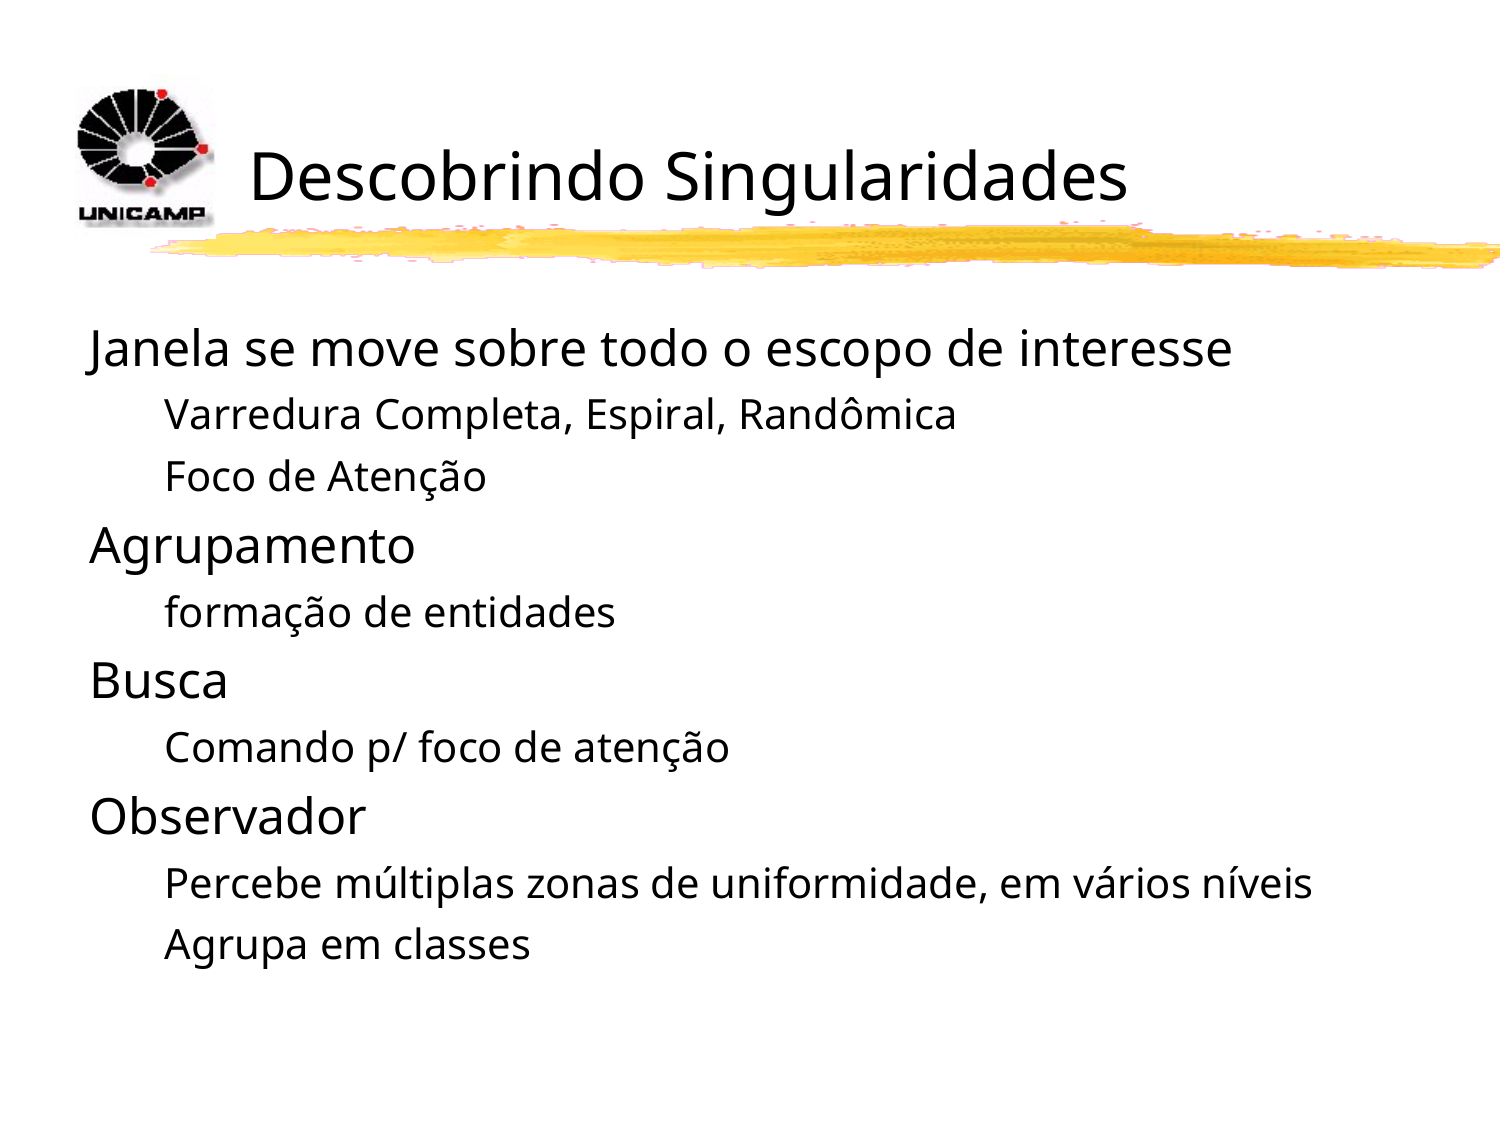

# Descobrindo Singularidades
Janela se move sobre todo o escopo de interesse
Varredura Completa, Espiral, Randômica
Foco de Atenção
Agrupamento
formação de entidades
Busca
Comando p/ foco de atenção
Observador
Percebe múltiplas zonas de uniformidade, em vários níveis
Agrupa em classes